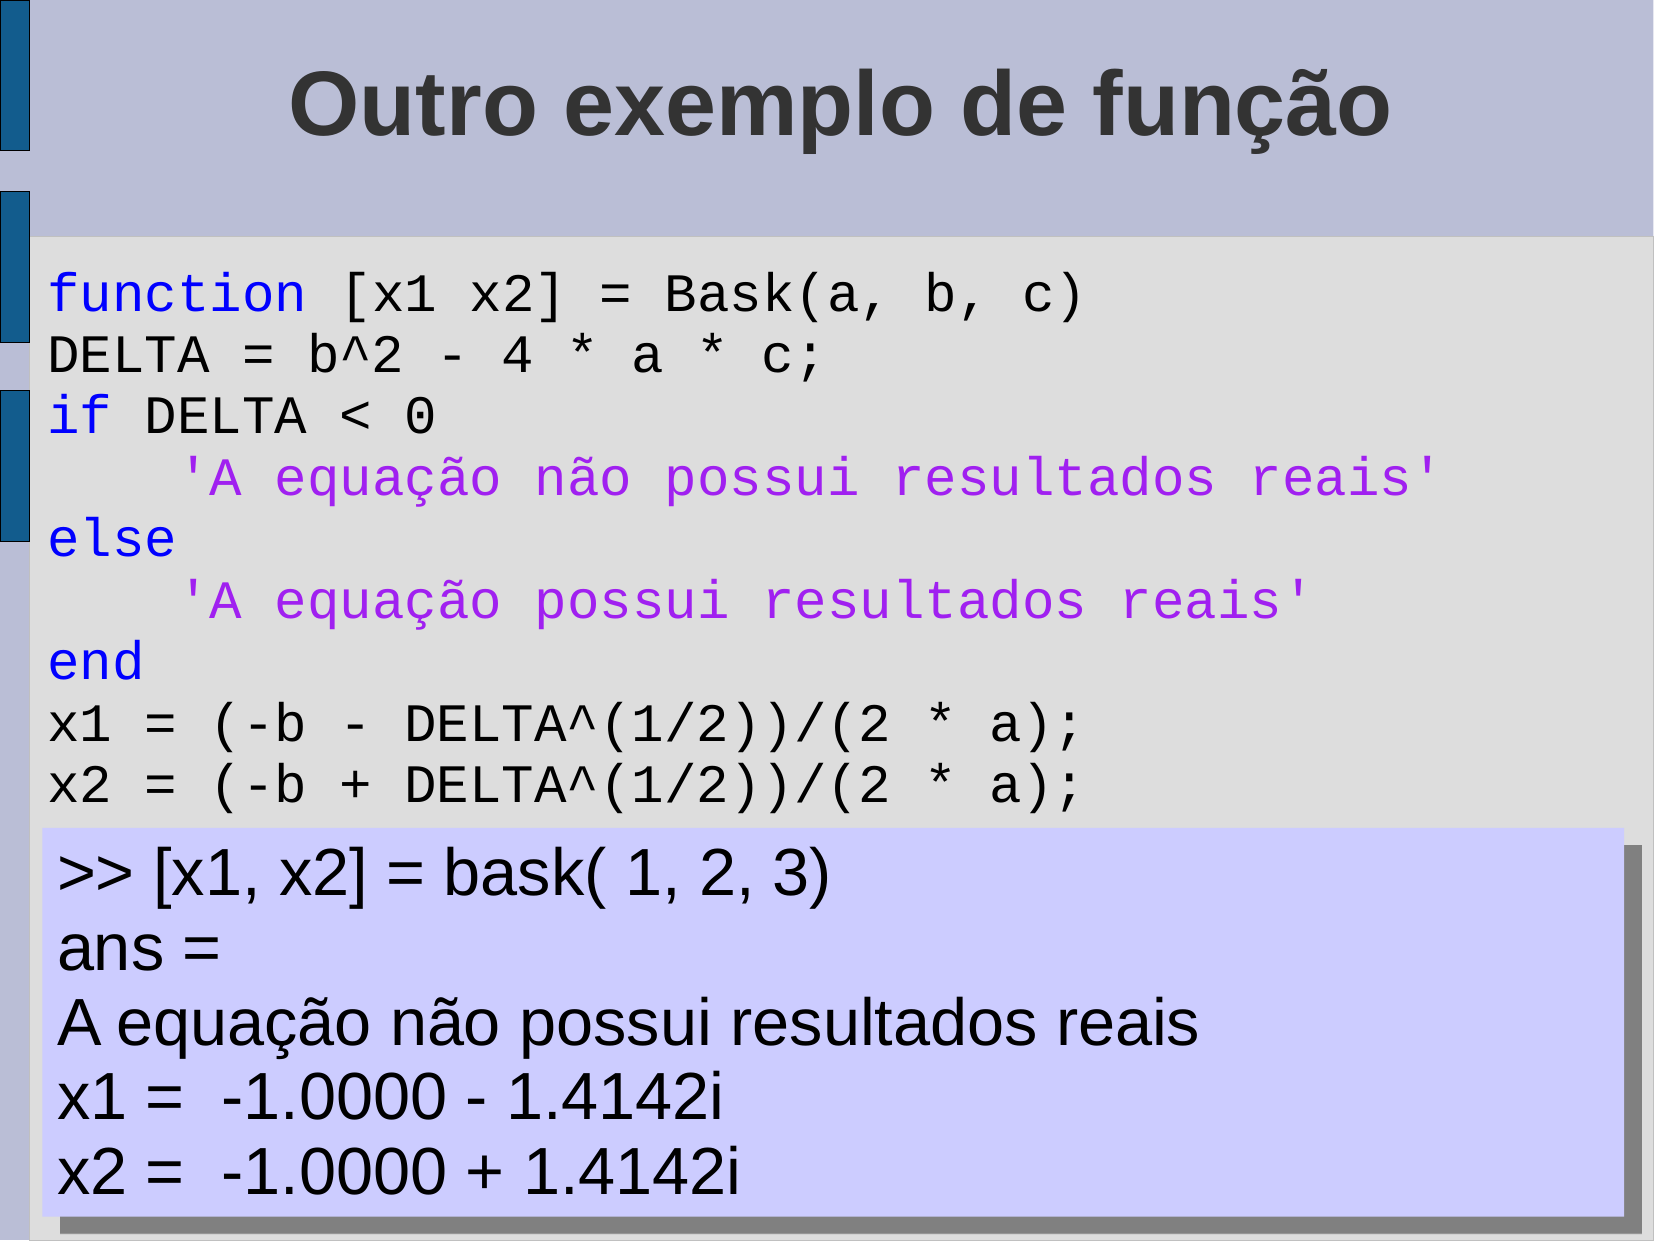

# Outro exemplo de função
function [x1 x2] = Bask(a, b, c)
DELTA = b^2 - 4 * a * c;
if DELTA < 0
 'A equação não possui resultados reais'
else
 'A equação possui resultados reais'
end
x1 = (-b - DELTA^(1/2))/(2 * a);
x2 = (-b + DELTA^(1/2))/(2 * a);
>> [x1, x2] = bask( 1, 2, 3)
ans =
A equação não possui resultados reais
x1 = -1.0000 - 1.4142i
x2 = -1.0000 + 1.4142i